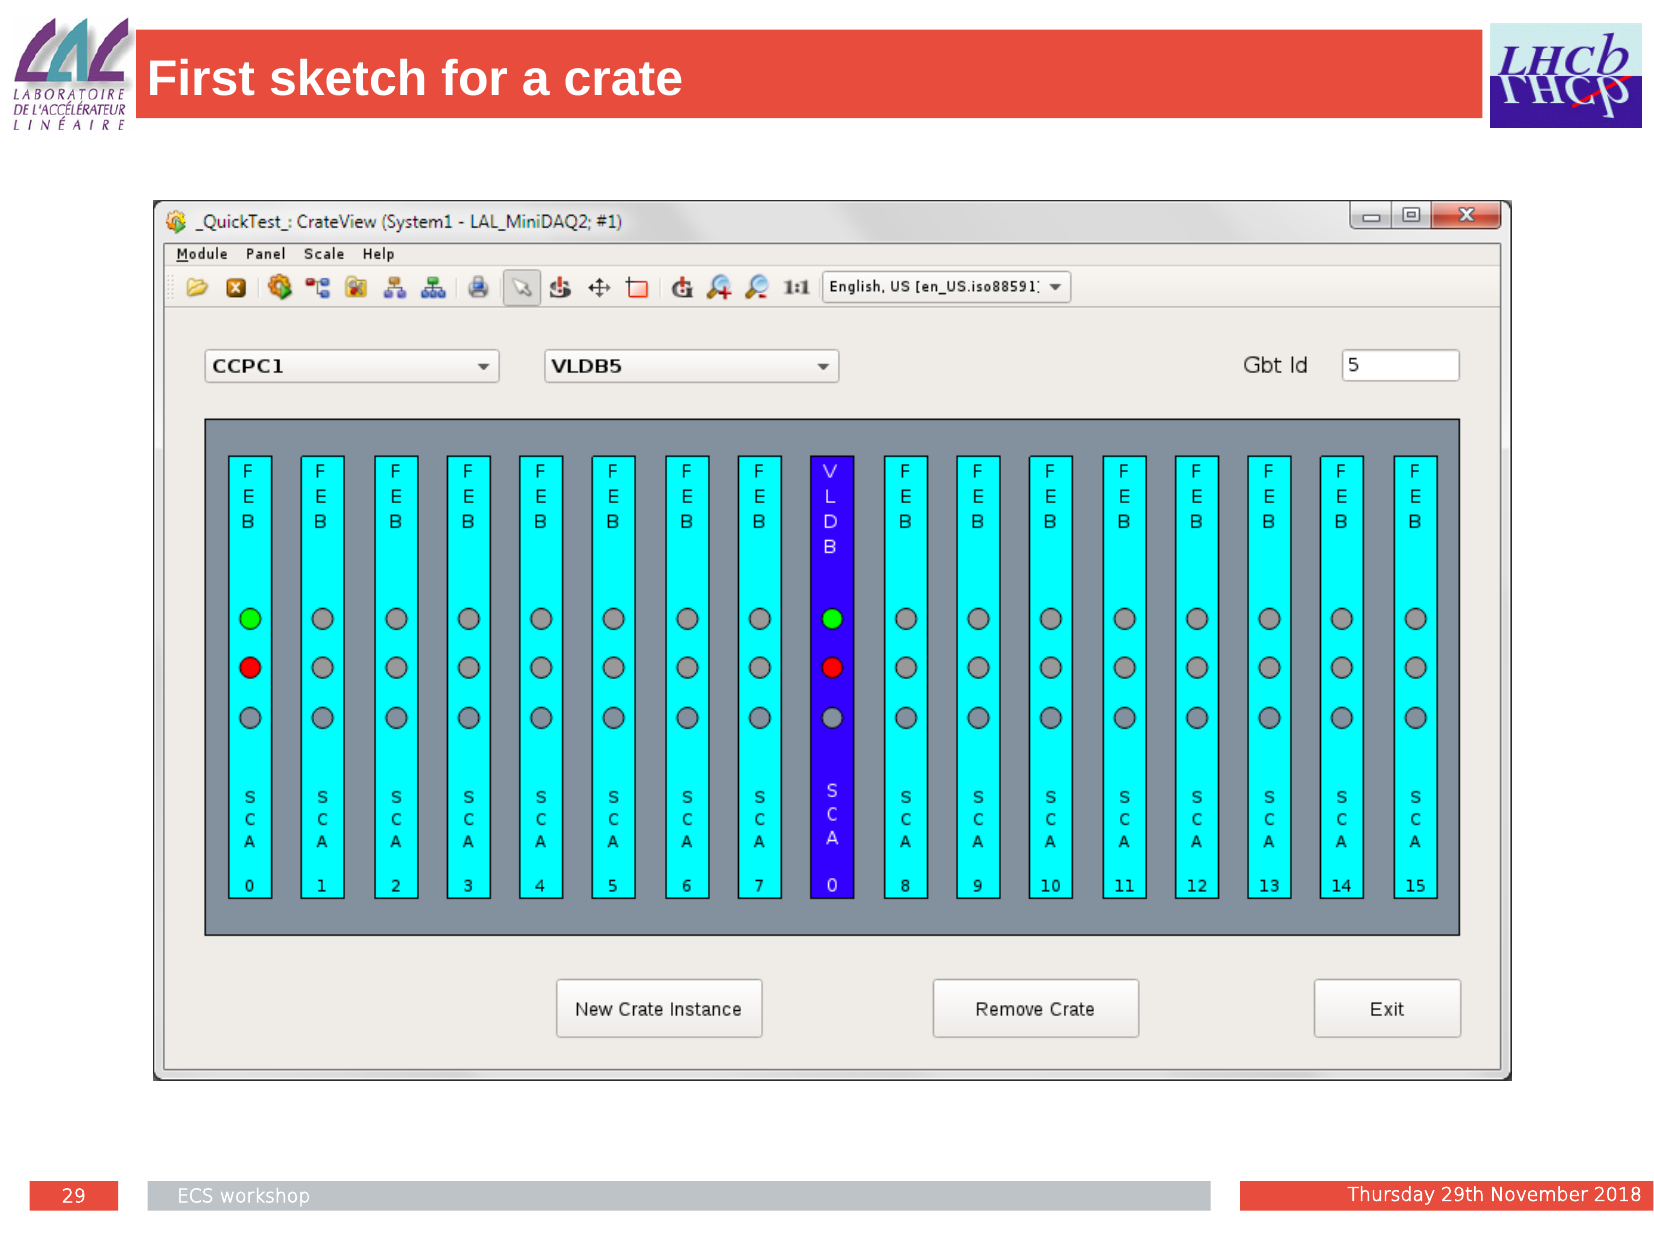

# First sketch for a crate
29
ECS workshop
Thursday 29th November 2018